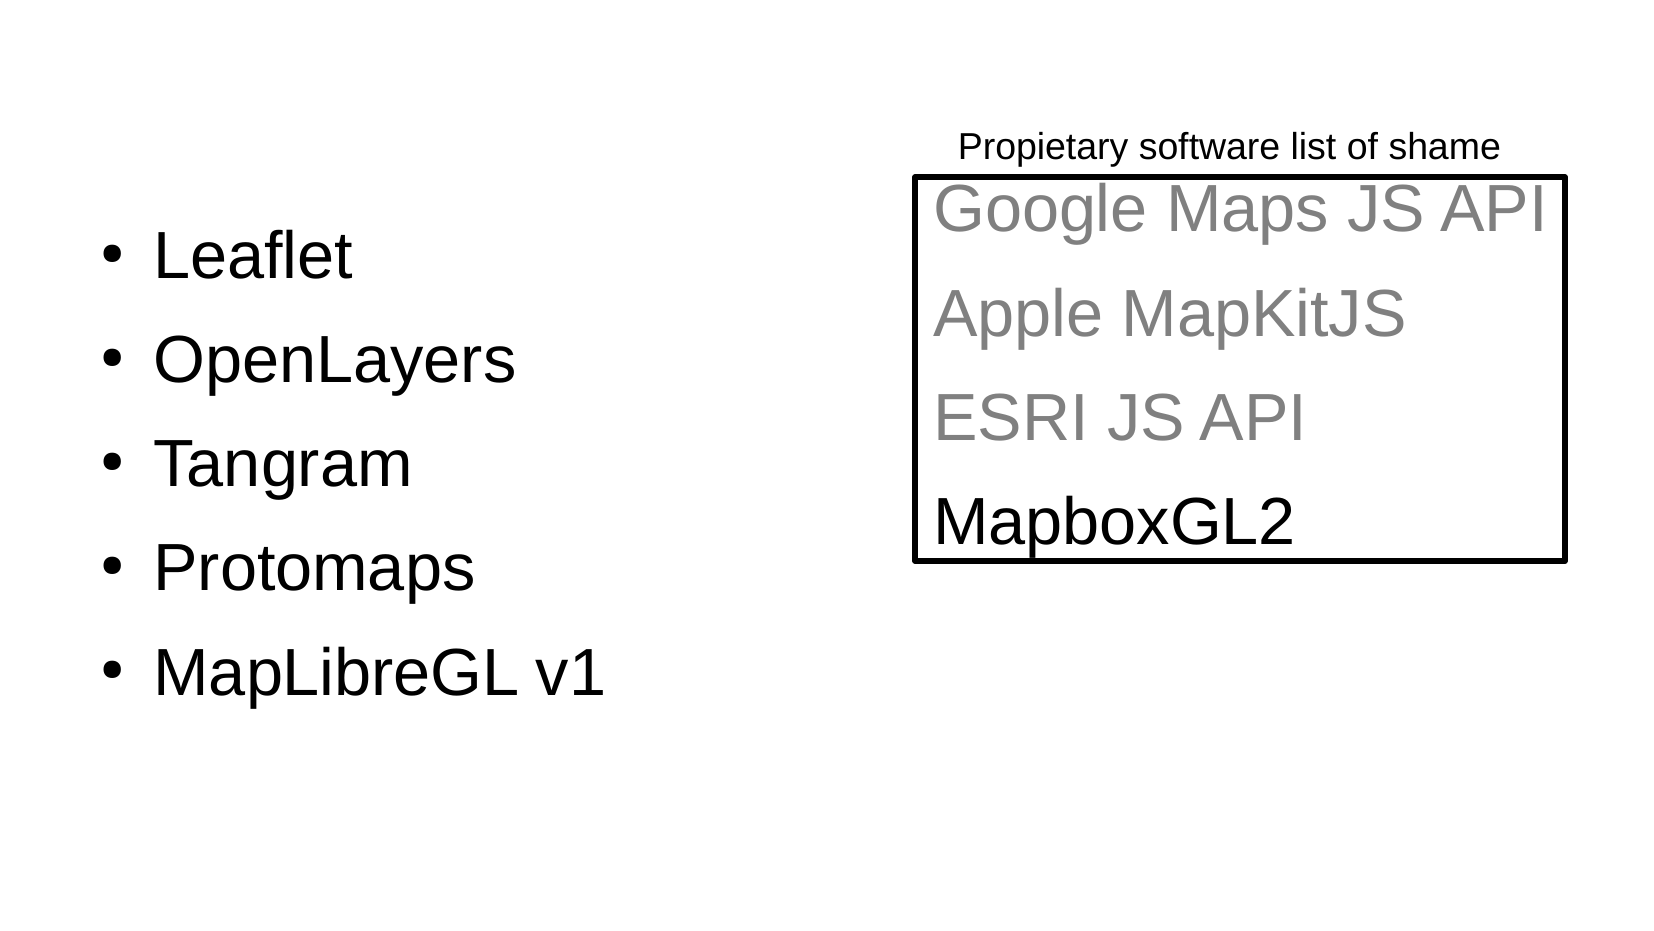

Propietary software list of shame
Google Maps JS API
Apple MapKitJS
ESRI JS API
MapboxGL2
# Leaflet
OpenLayers
Tangram
Protomaps
MapLibreGL v1